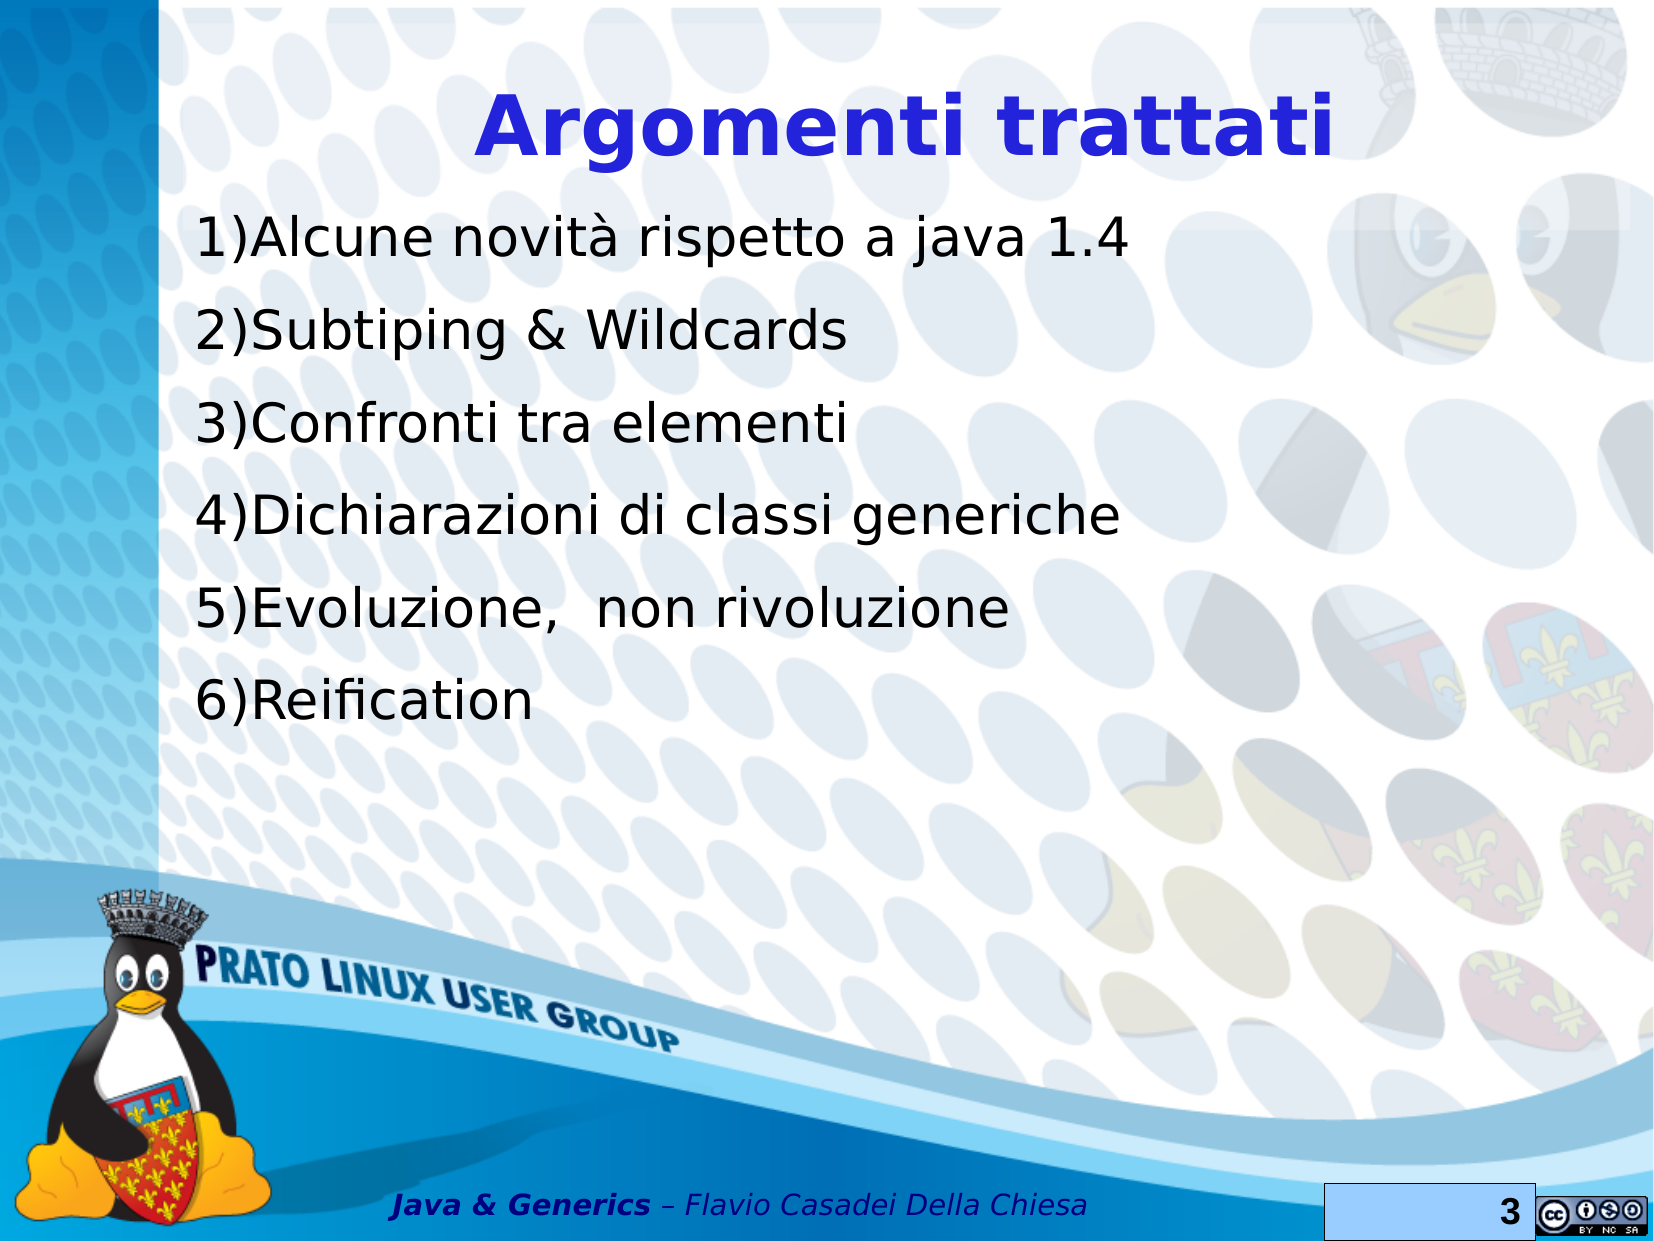

# Argomenti trattati
Alcune novità rispetto a java 1.4
Subtiping & Wildcards
Confronti tra elementi
Dichiarazioni di classi generiche
Evoluzione, non rivoluzione
Reification